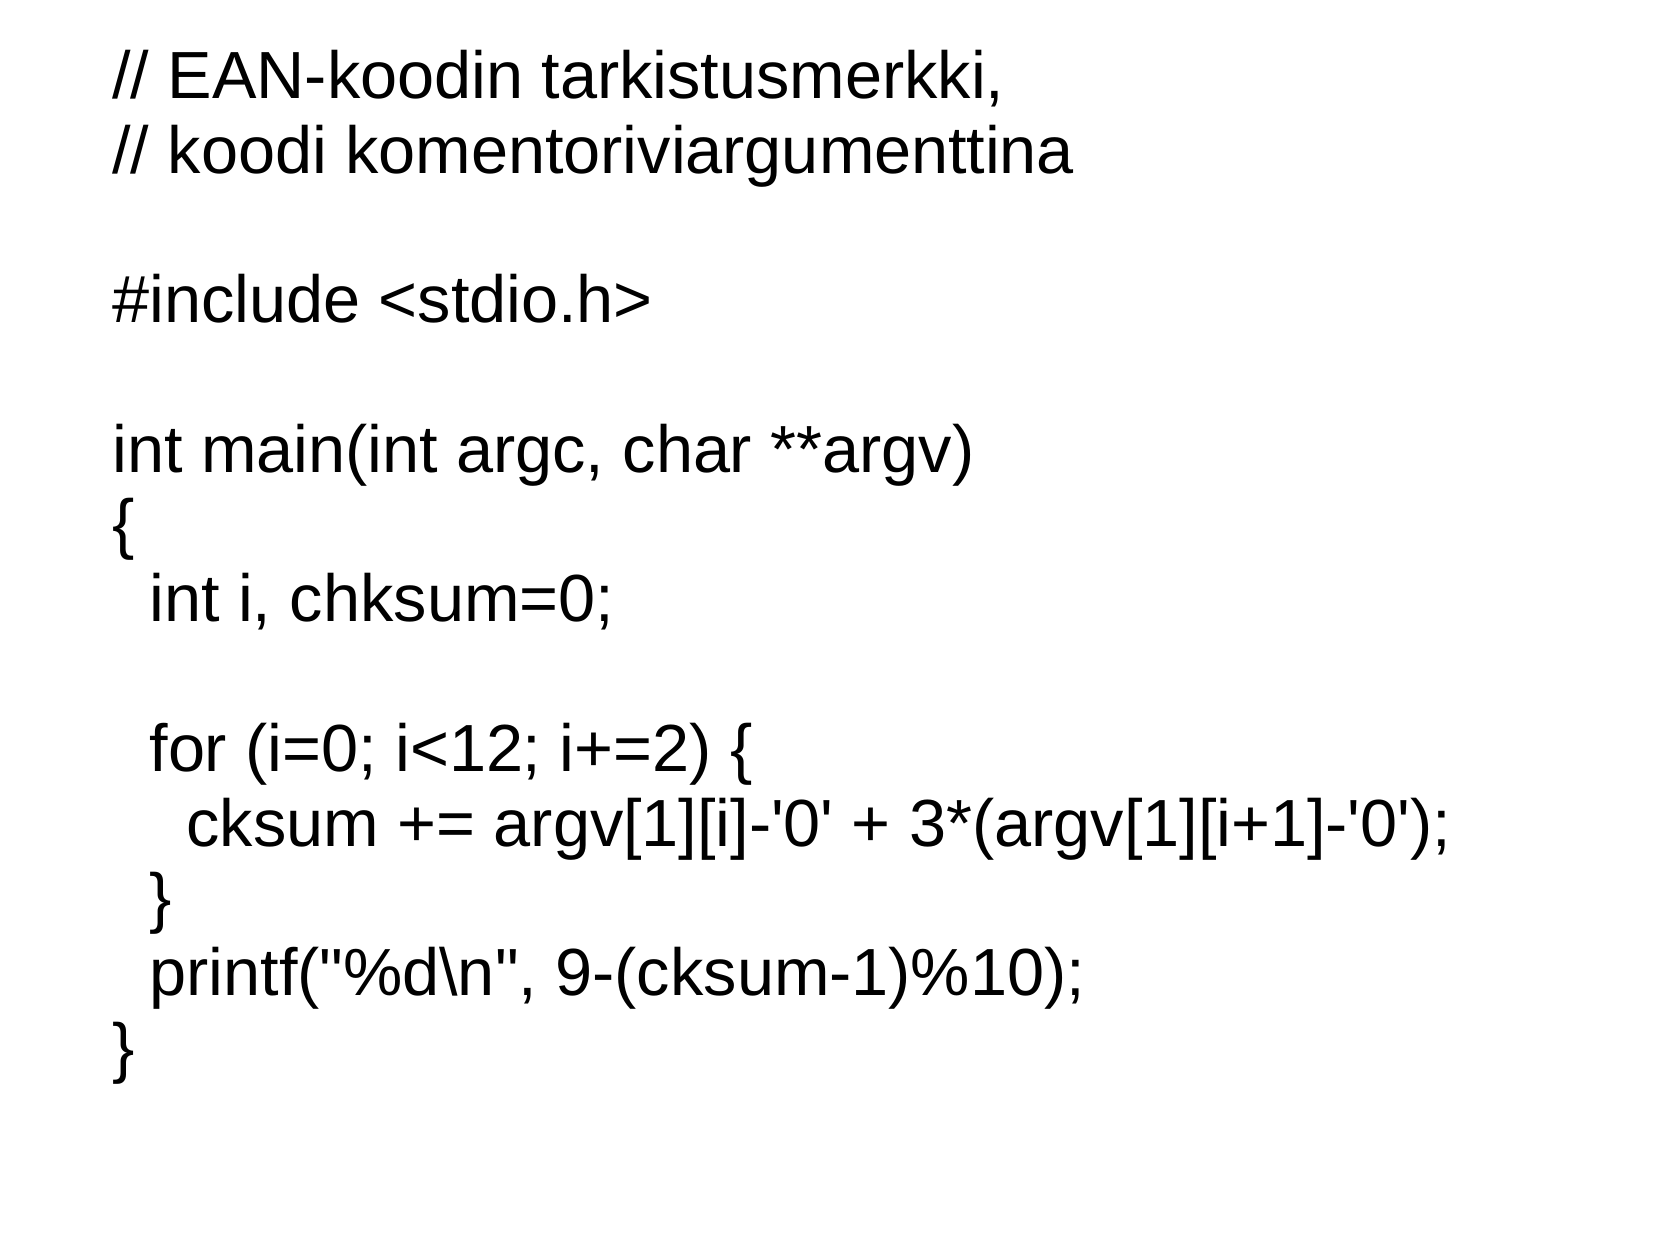

// EAN-koodin tarkistusmerkki,
// koodi komentoriviargumenttina
#include <stdio.h>
int main(int argc, char **argv)
{
 int i, chksum=0;
 for (i=0; i<12; i+=2) {
 cksum += argv[1][i]-'0' + 3*(argv[1][i+1]-'0');
 }
 printf("%d\n", 9-(cksum-1)%10);
}